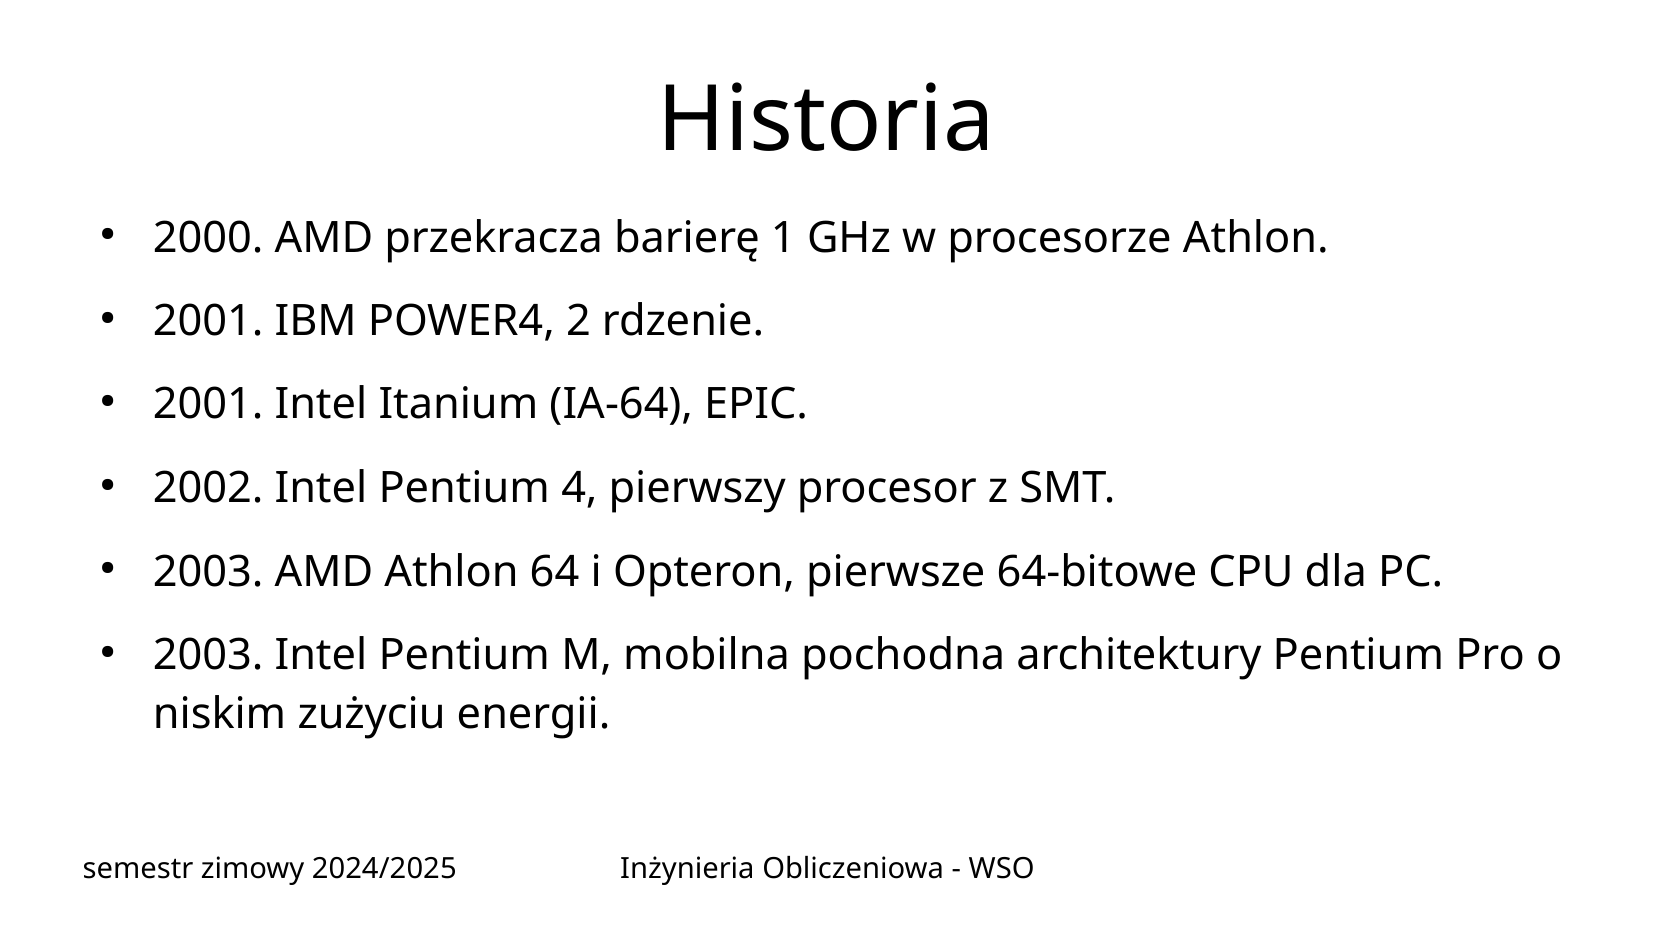

# Historia
2000. AMD przekracza barierę 1 GHz w procesorze Athlon.
2001. IBM POWER4, 2 rdzenie.
2001. Intel Itanium (IA-64), EPIC.
2002. Intel Pentium 4, pierwszy procesor z SMT.
2003. AMD Athlon 64 i Opteron, pierwsze 64-bitowe CPU dla PC.
2003. Intel Pentium M, mobilna pochodna architektury Pentium Pro o niskim zużyciu energii.
semestr zimowy 2024/2025
Inżynieria Obliczeniowa - WSO